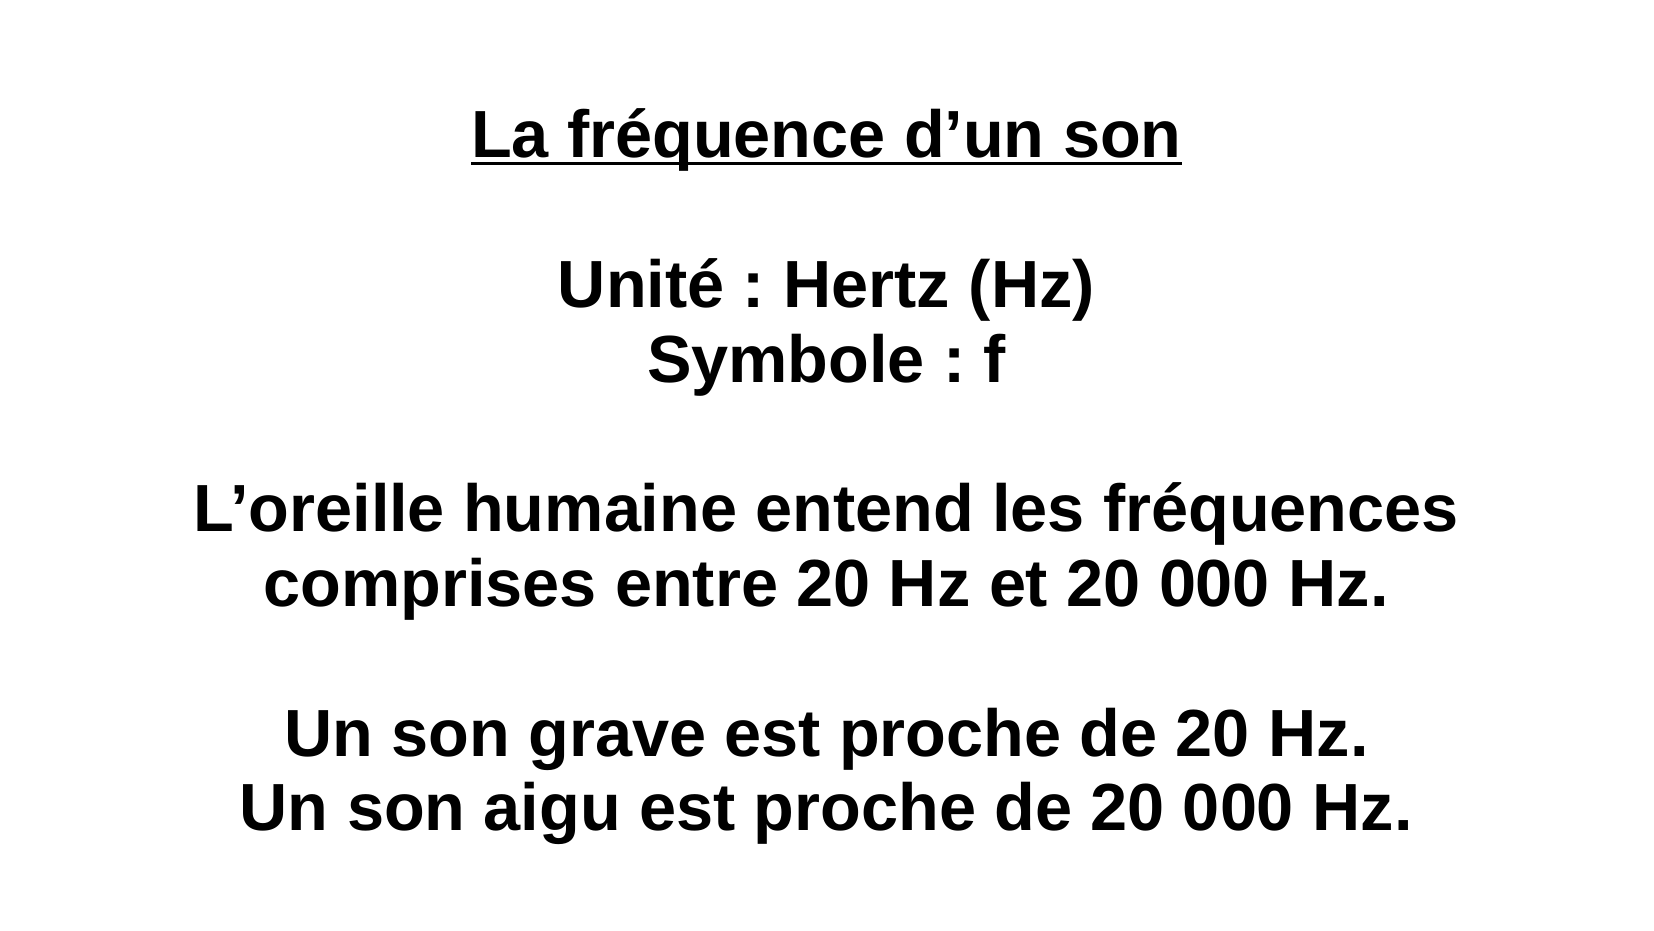

# La fréquence d’un son
Unité : Hertz (Hz)
Symbole : f
L’oreille humaine entend les fréquences comprises entre 20 Hz et 20 000 Hz.
Un son grave est proche de 20 Hz.
Un son aigu est proche de 20 000 Hz.